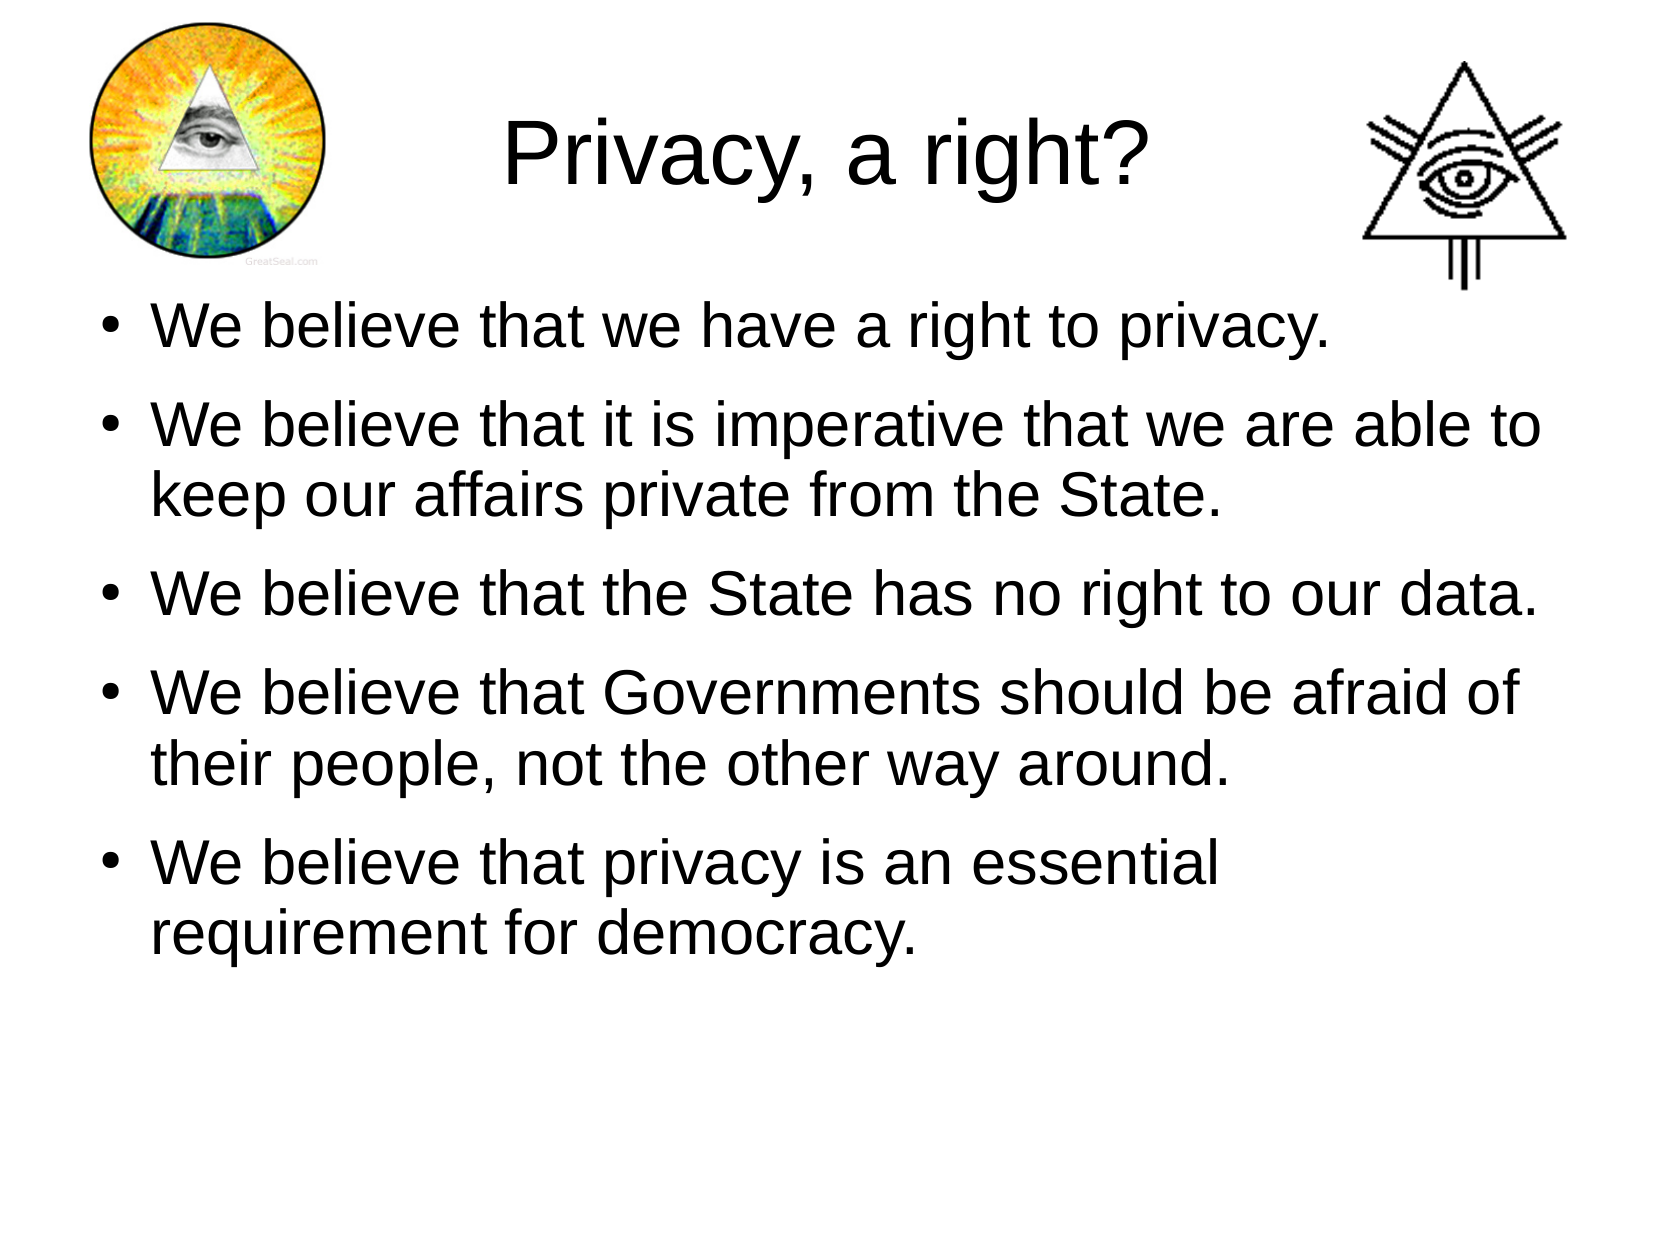

# Privacy, a right?
We believe that we have a right to privacy.
We believe that it is imperative that we are able to keep our affairs private from the State.
We believe that the State has no right to our data.
We believe that Governments should be afraid of their people, not the other way around.
We believe that privacy is an essential requirement for democracy.